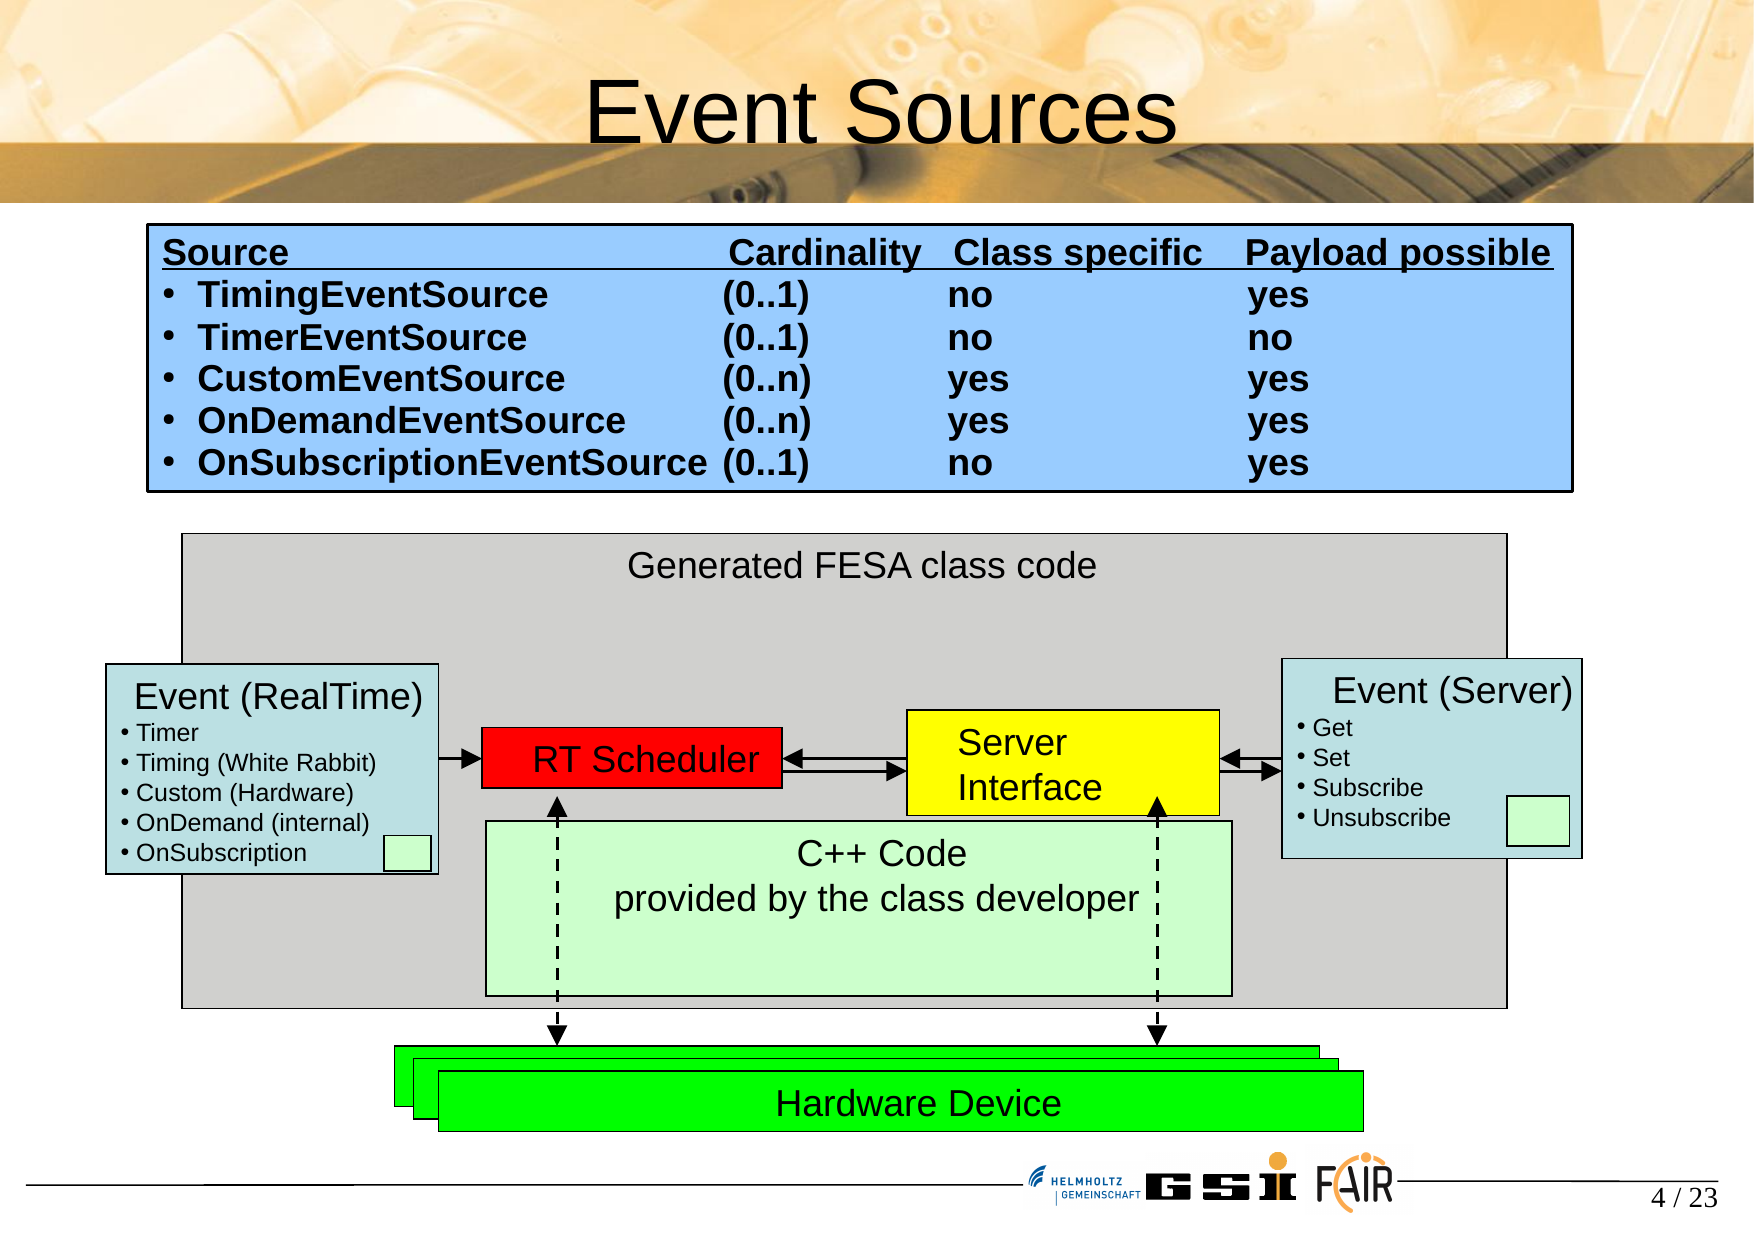

# Event Sources
Source Cardinality Class specific Payload possible
TimingEventSource			(0..1)		no				yes
TimerEventSource			(0..1)		no				no
CustomEventSource			(0..n)		yes				yes
OnDemandEventSource		(0..n)		yes				yes
OnSubscriptionEventSource	(0..1)		no				yes
Generated FESA class code
Event (Server)
 Get
 Set
 Subscribe
 Unsubscribe
Event (RealTime)
 Timer
 Timing (White Rabbit)
 Custom (Hardware)
 OnDemand (internal)
 OnSubscription
Server Interface
RT Scheduler
 C++ Code
provided by the class developer
Hardware Device
Hardware Device
Hardware Device
4